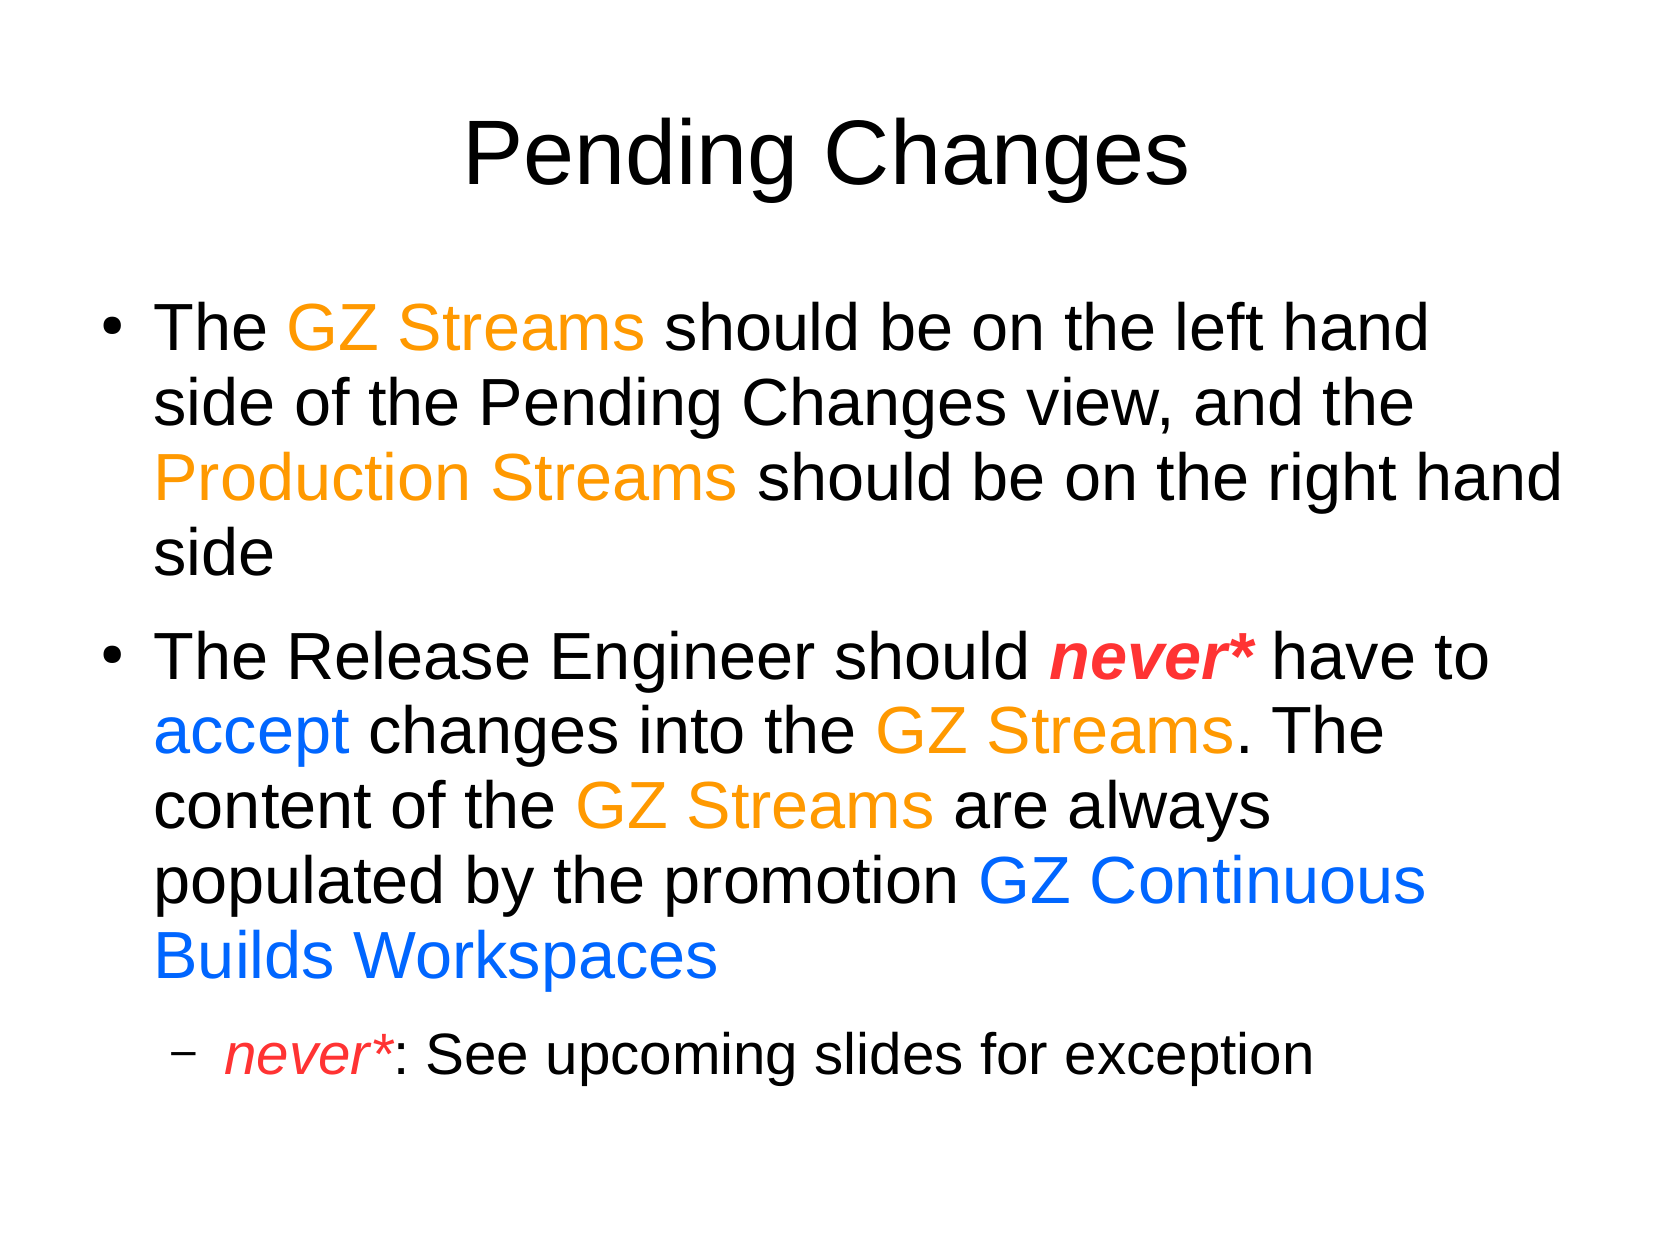

# Pending Changes
The GZ Streams should be on the left hand side of the Pending Changes view, and the Production Streams should be on the right hand side
The Release Engineer should never* have to accept changes into the GZ Streams. The content of the GZ Streams are always populated by the promotion GZ Continuous Builds Workspaces
never*: See upcoming slides for exception